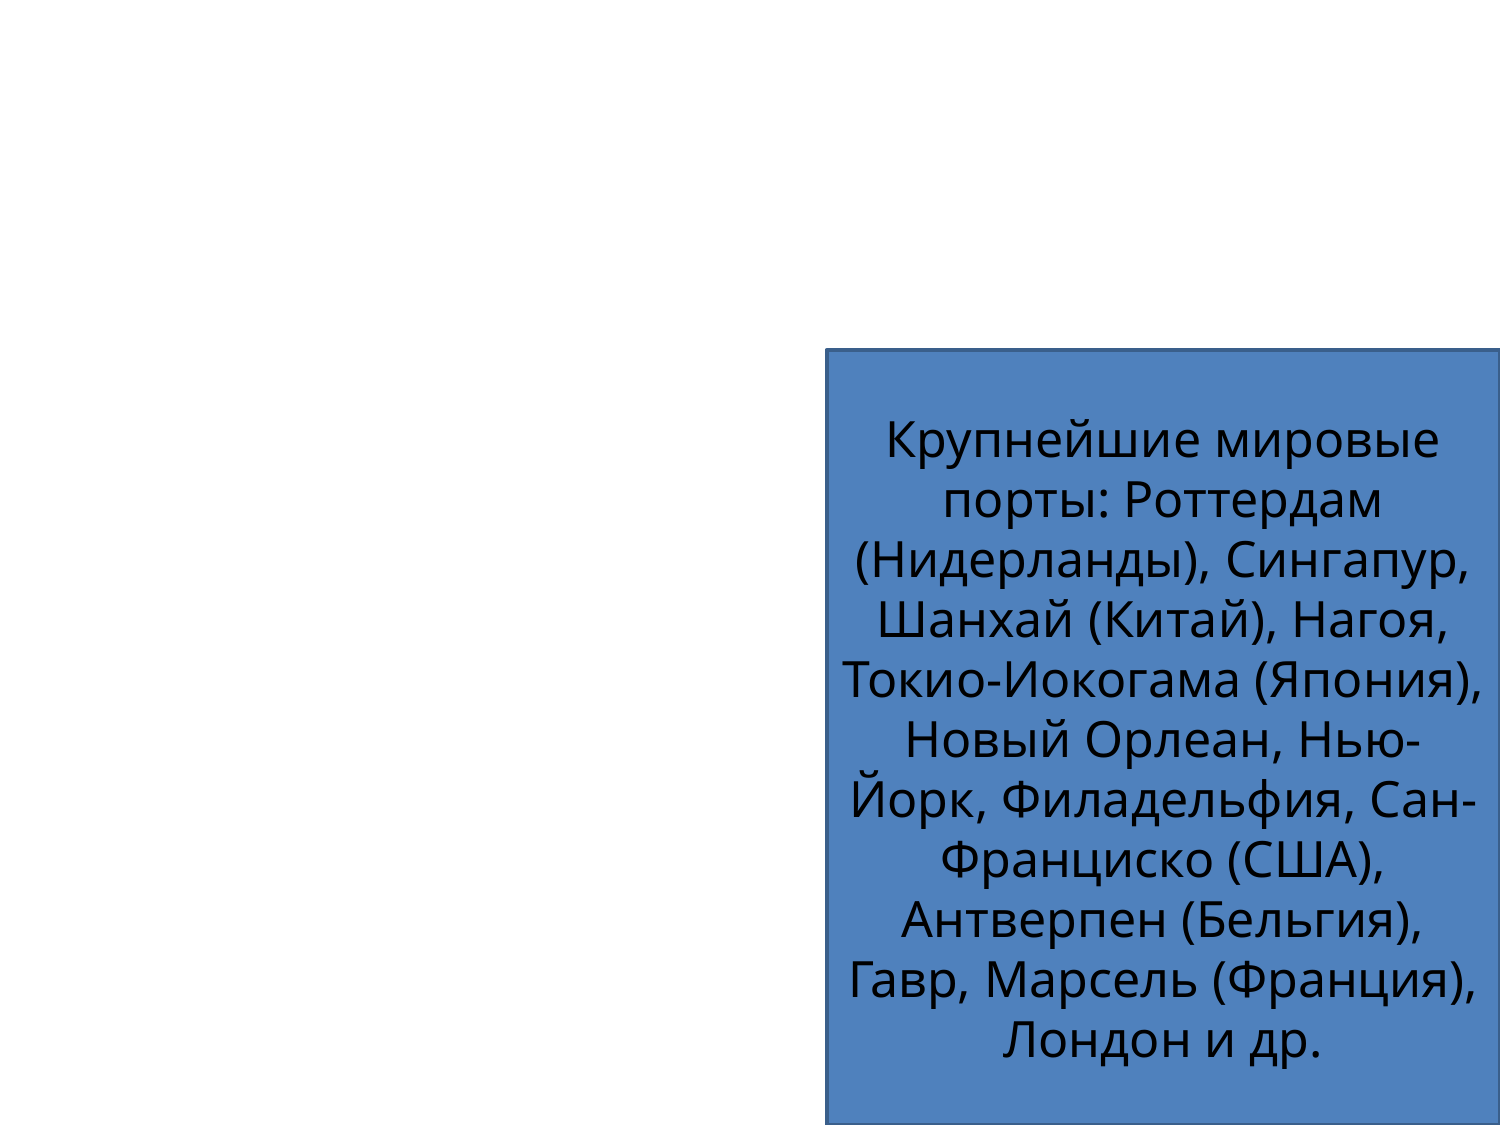

Крупнейшие мировые порты: Роттердам (Нидерланды), Сингапур, Шанхай (Китай), Нагоя, Токио-Иокогама (Япония), Новый Орлеан, Нью-Йорк, Филадельфия, Сан-Франциско (США), Антверпен (Бельгия), Гавр, Марсель (Франция), Лондон и др.